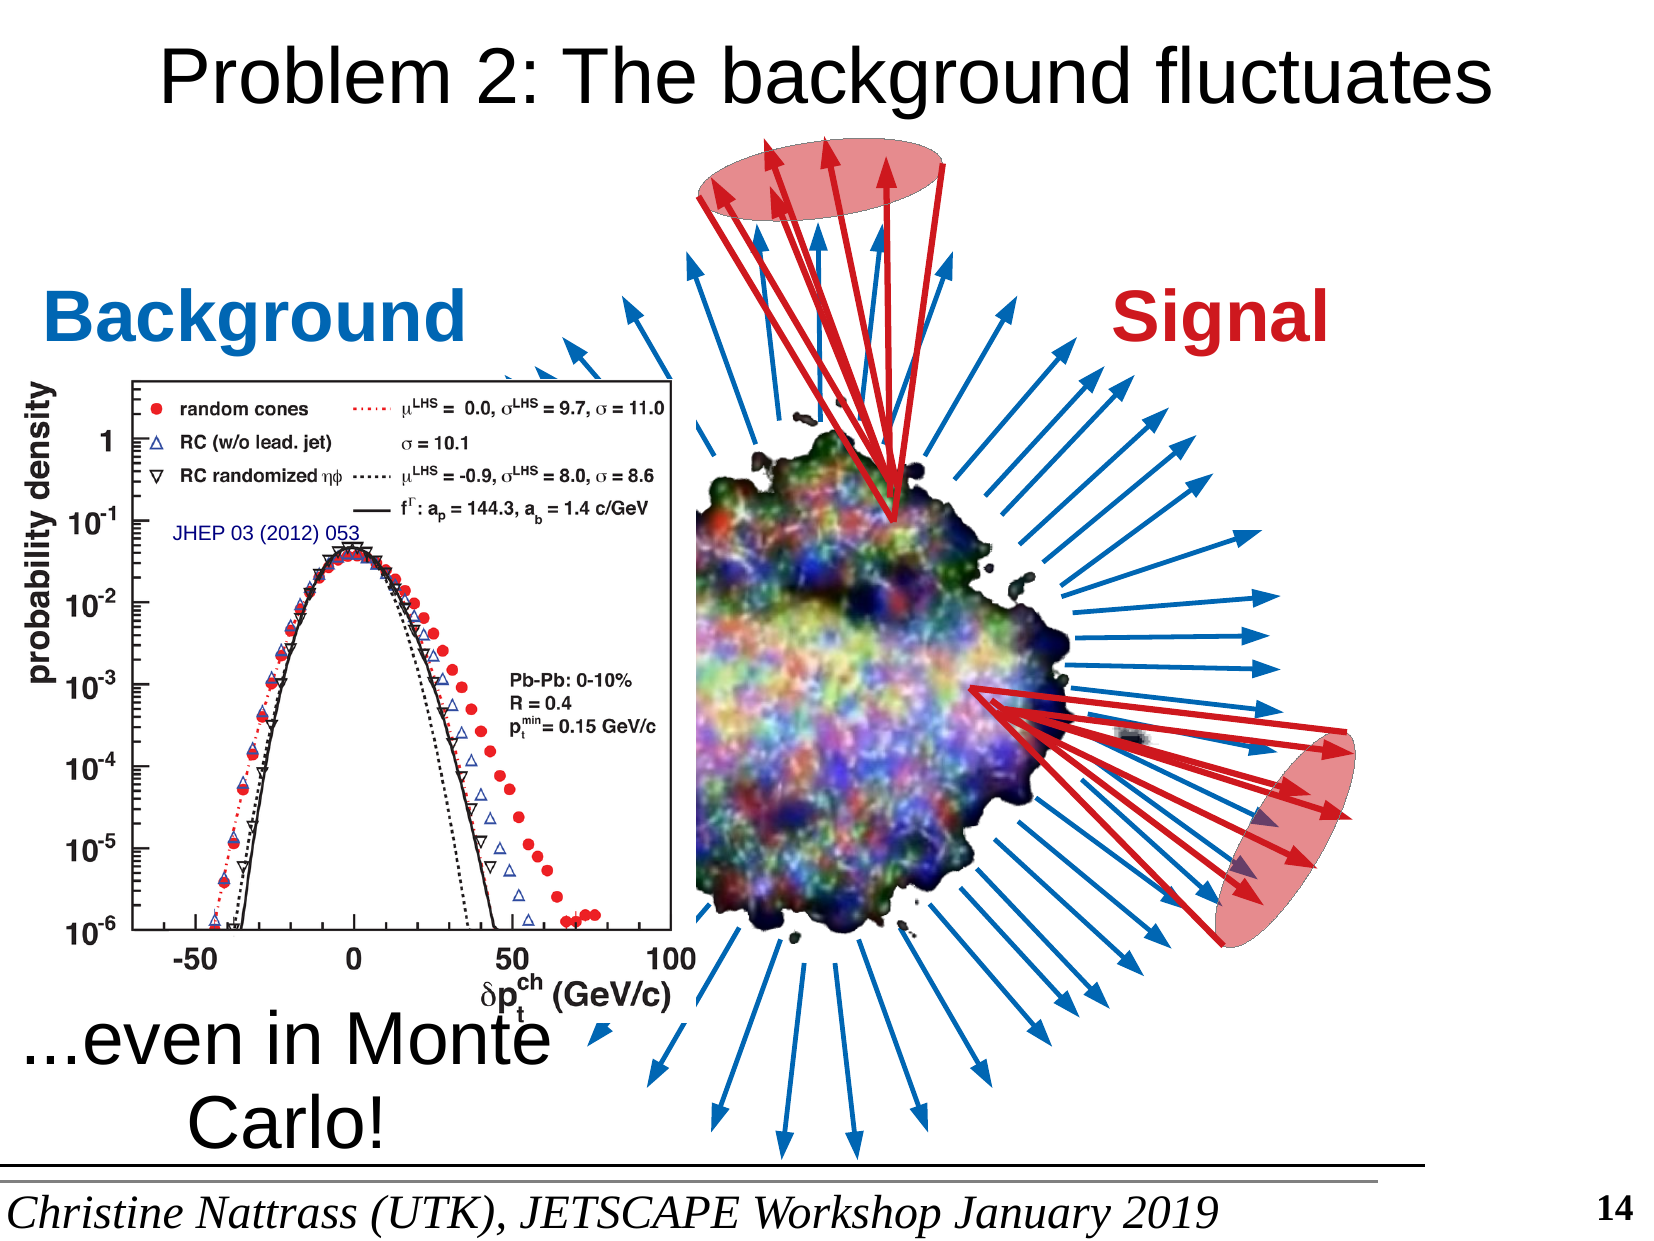

# Problem 2: The background fluctuates
Background
Signal
JHEP 03 (2012) 053
...even in Monte Carlo!